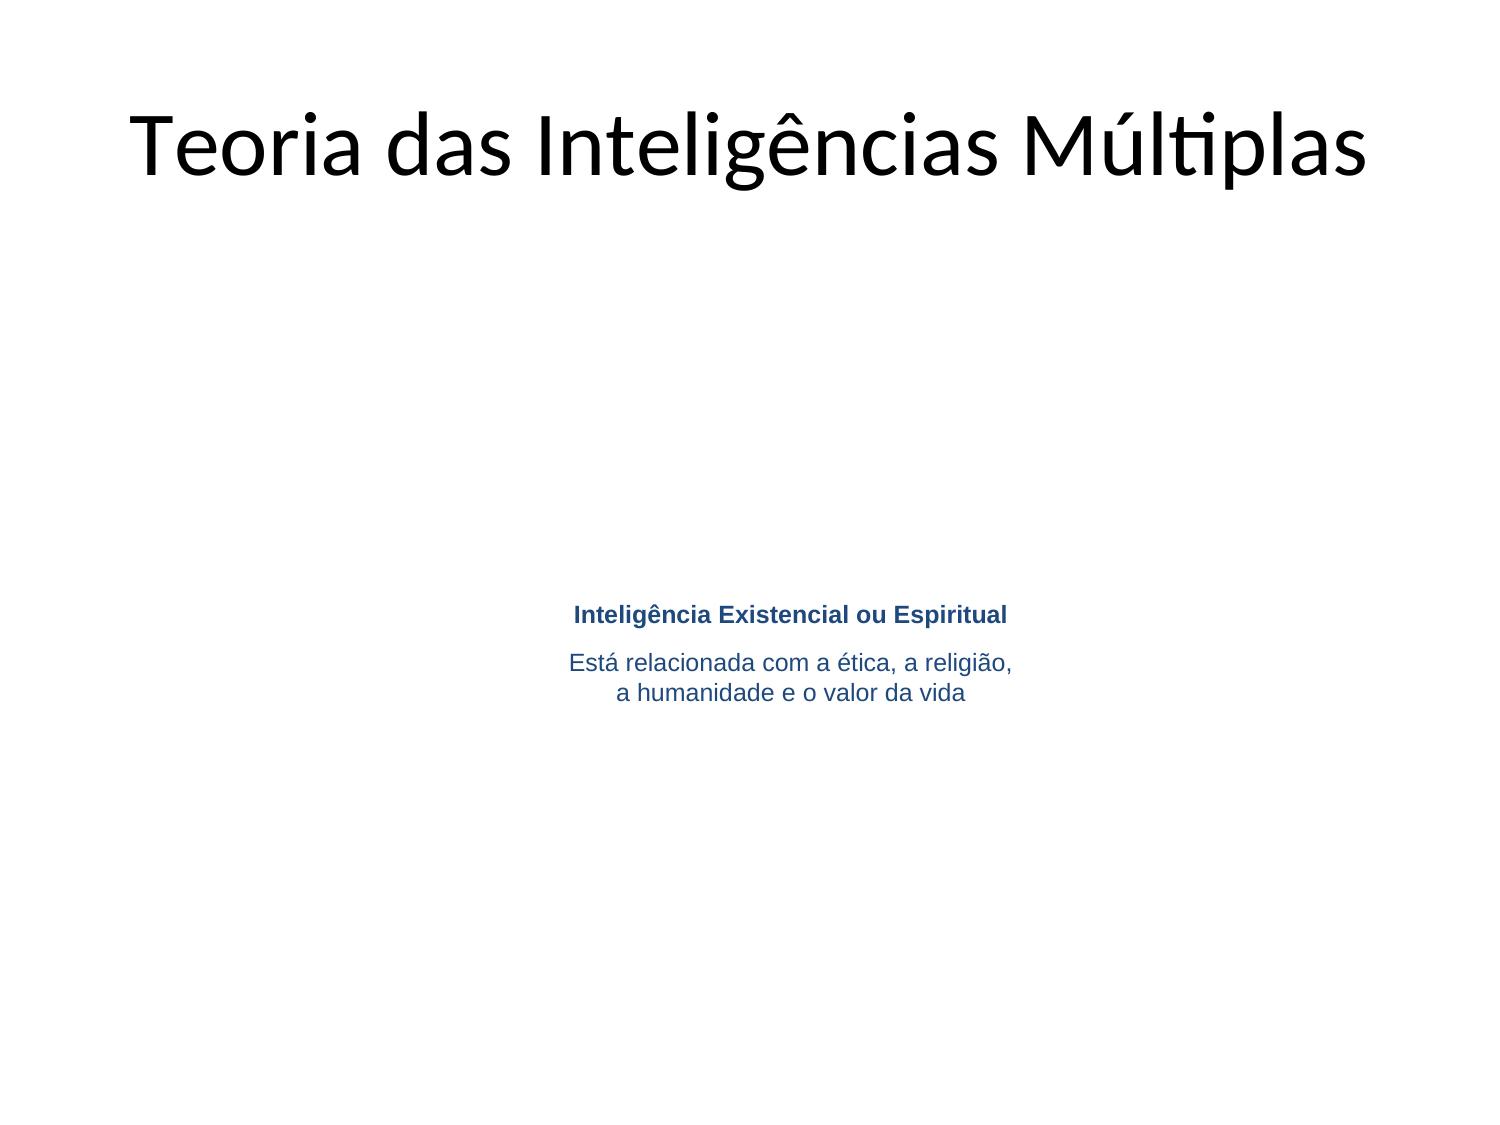

# Teoria das Inteligências Múltiplas
Inteligência Existencial ou Espiritual
Está relacionada com a ética, a religião, a humanidade e o valor da vida